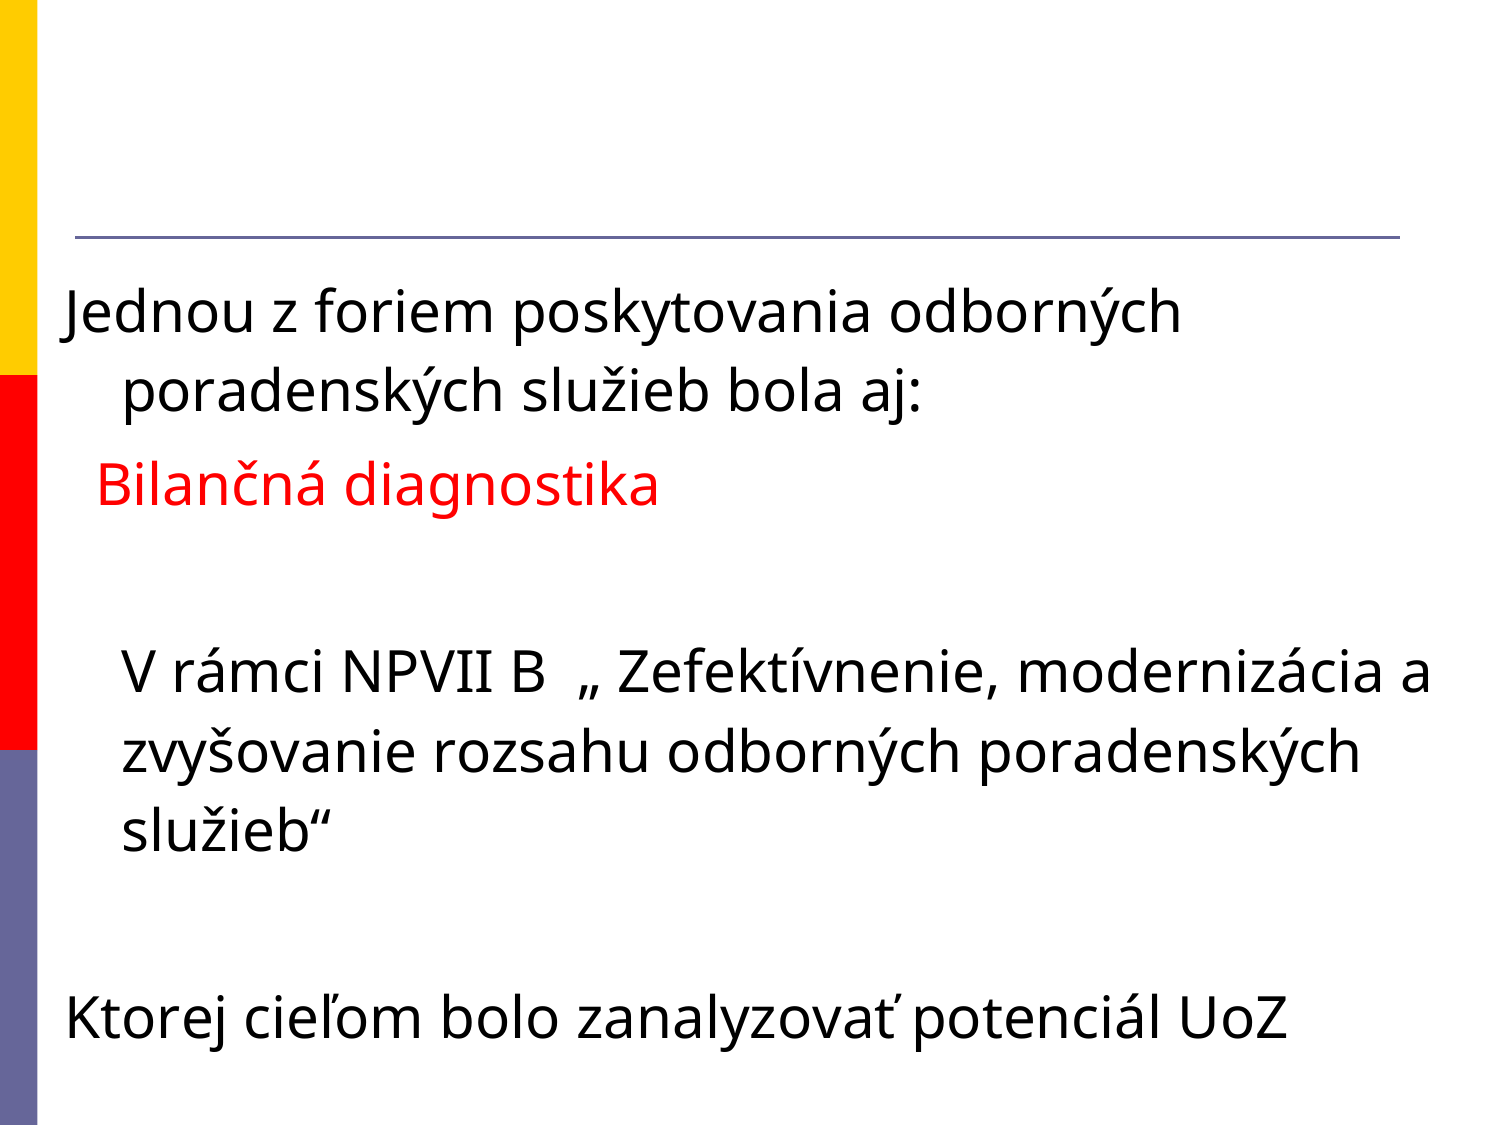

# Jednou z foriem poskytovania odborných poradenských služieb bola aj:
 Bilančná diagnostika
	V rámci NPVII B „ Zefektívnenie, modernizácia a zvyšovanie rozsahu odborných poradenských služieb“
Ktorej cieľom bolo zanalyzovať potenciál UoZ